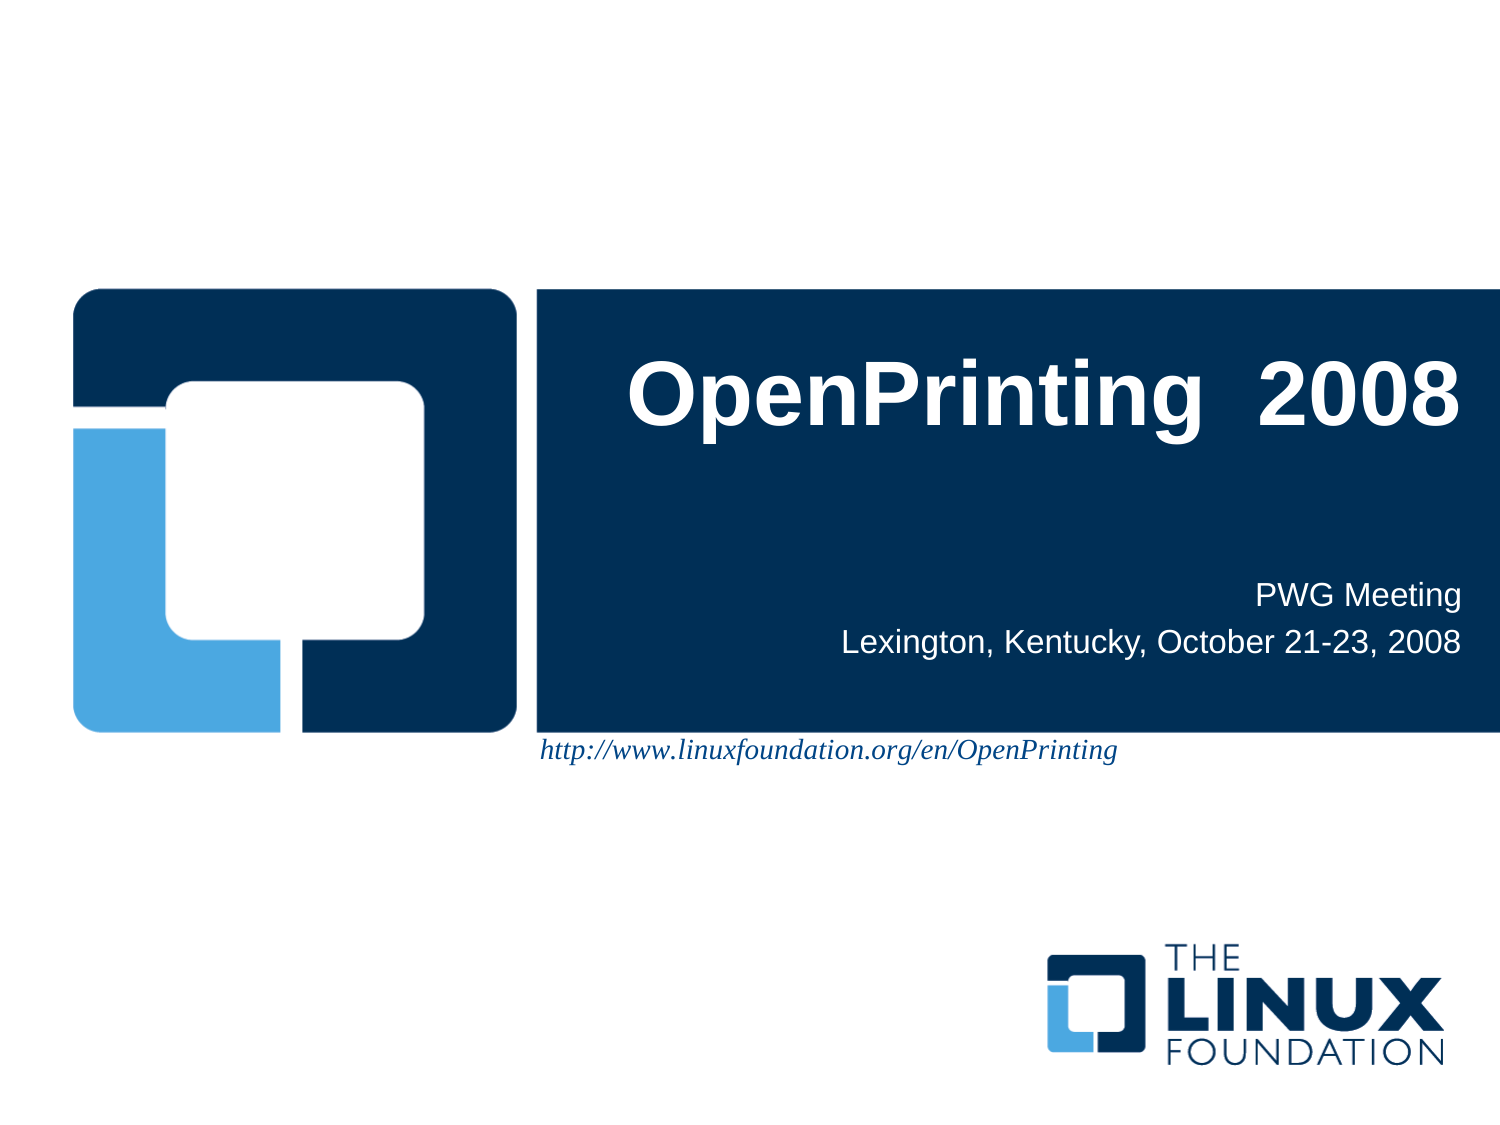

# OpenPrinting 2008
PWG Meeting
Lexington, Kentucky, October 21-23, 2008
http://www.linuxfoundation.org/en/OpenPrinting